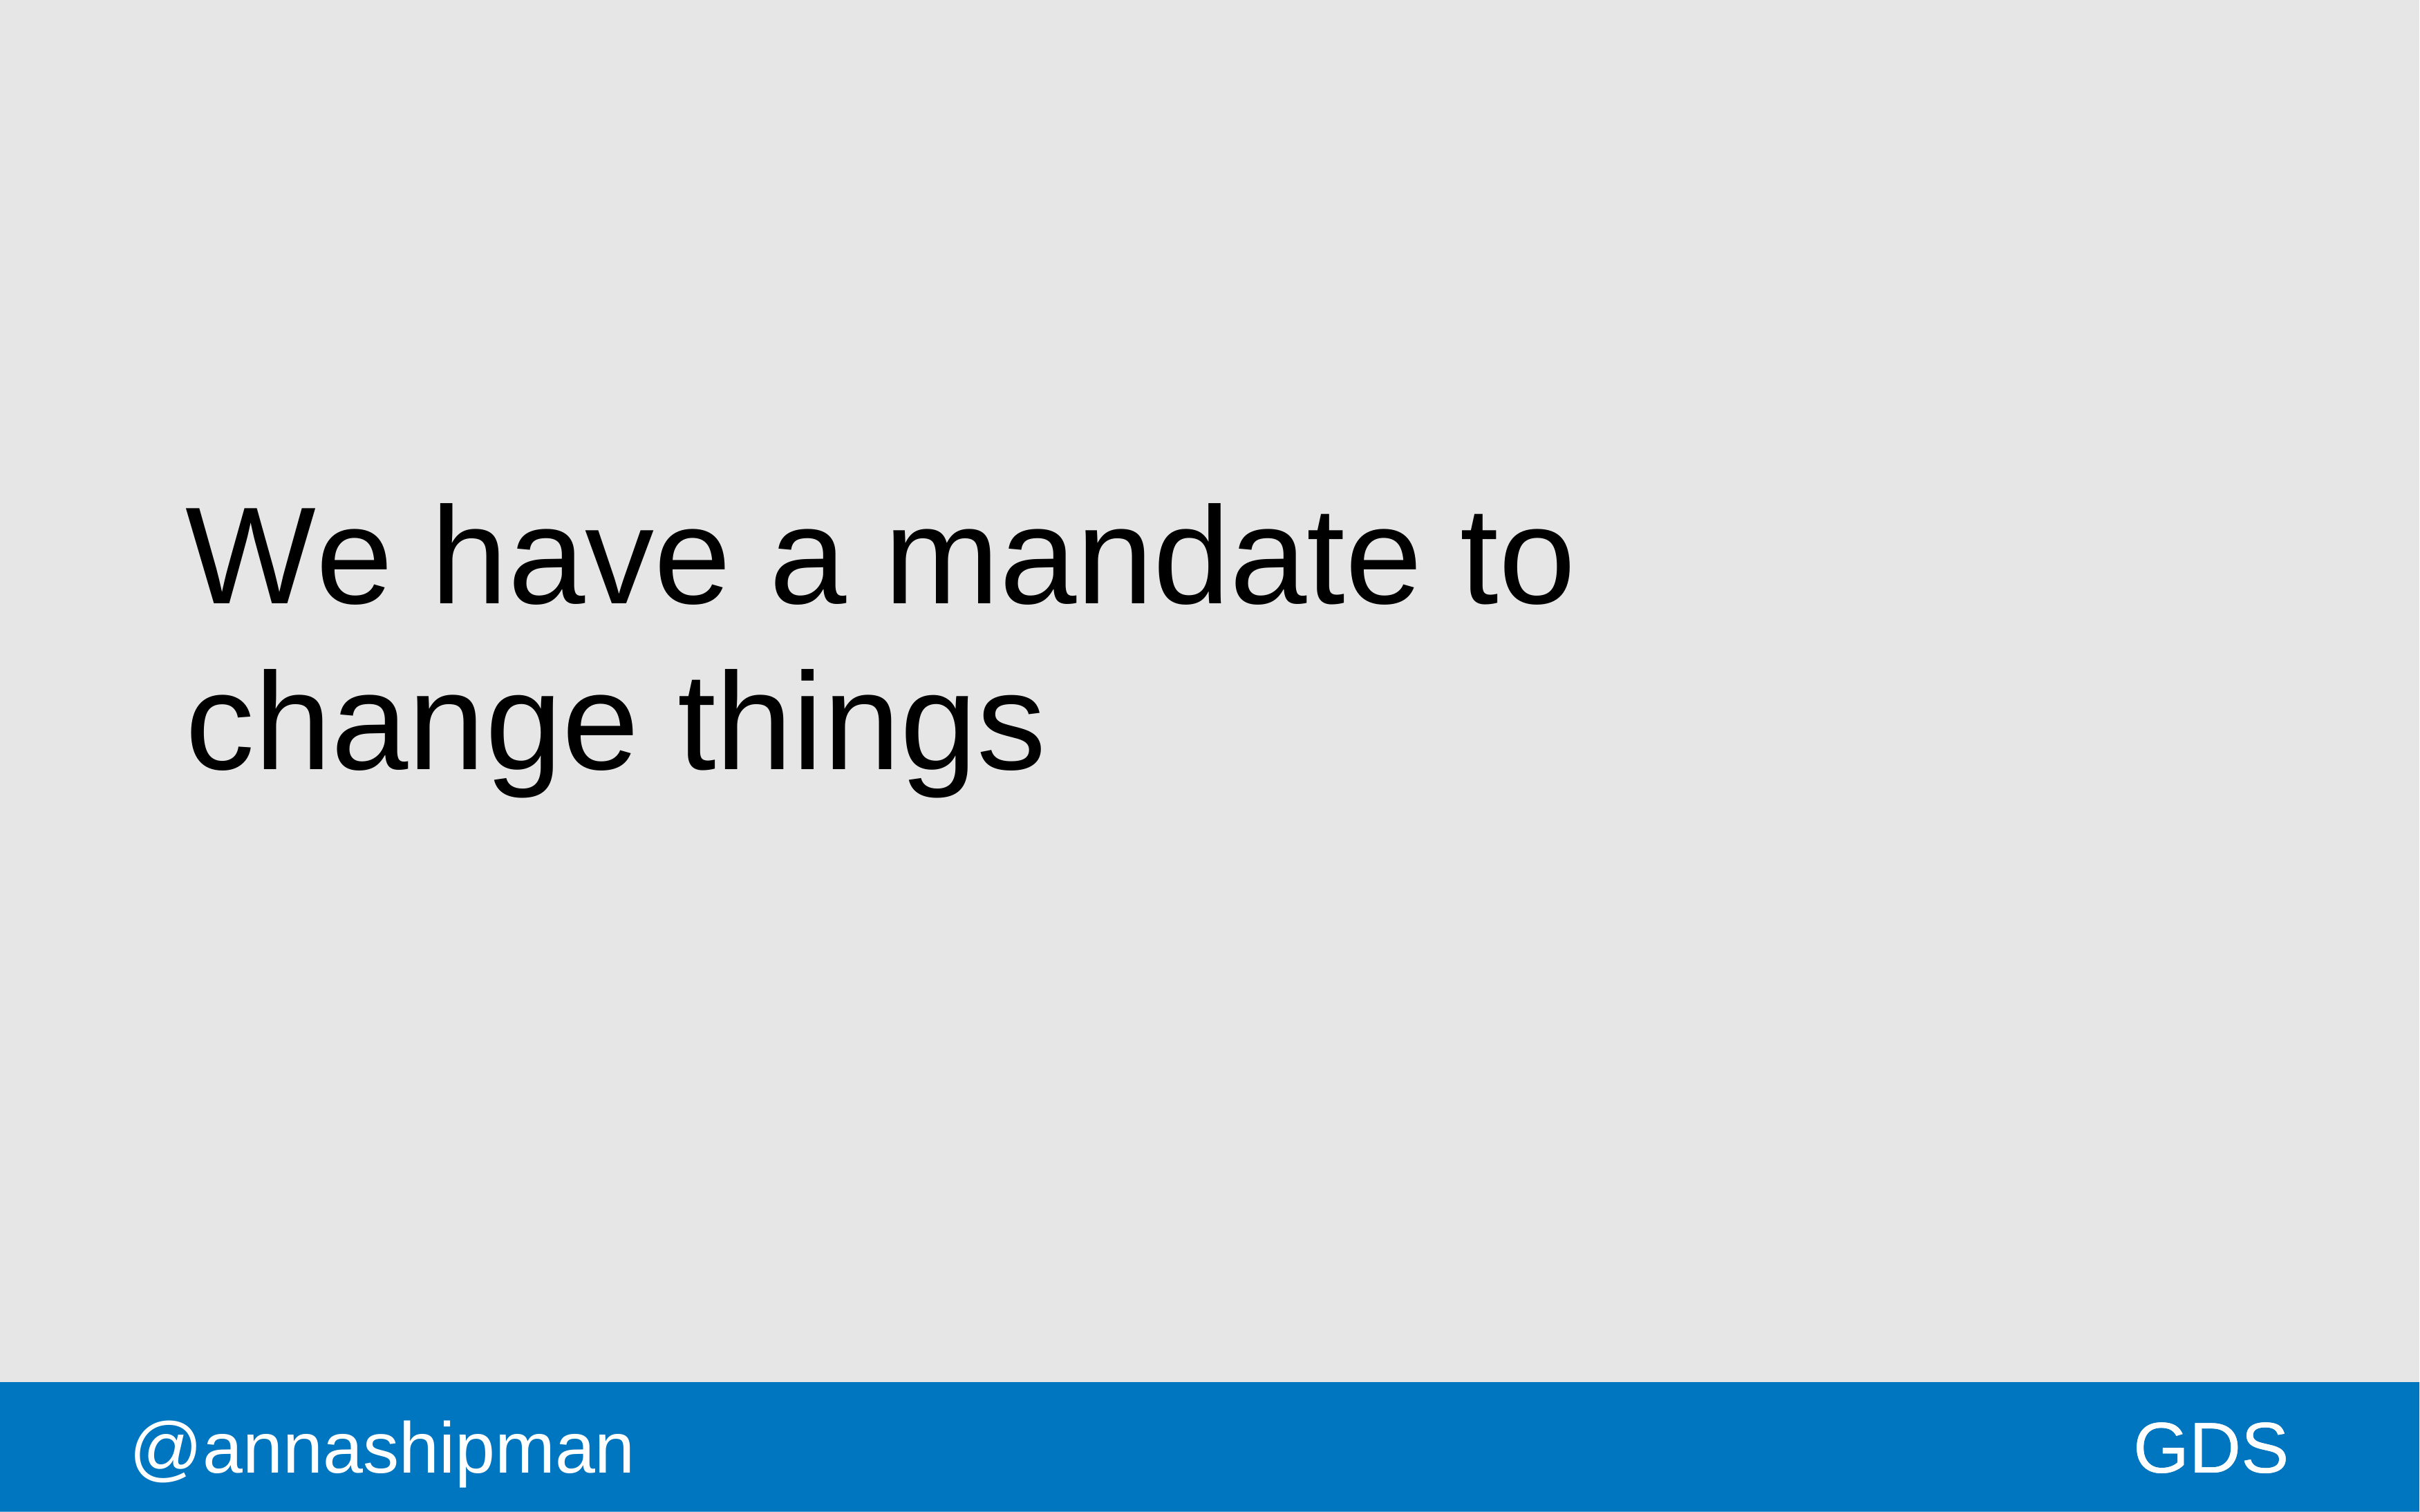

# We have a mandate to change things